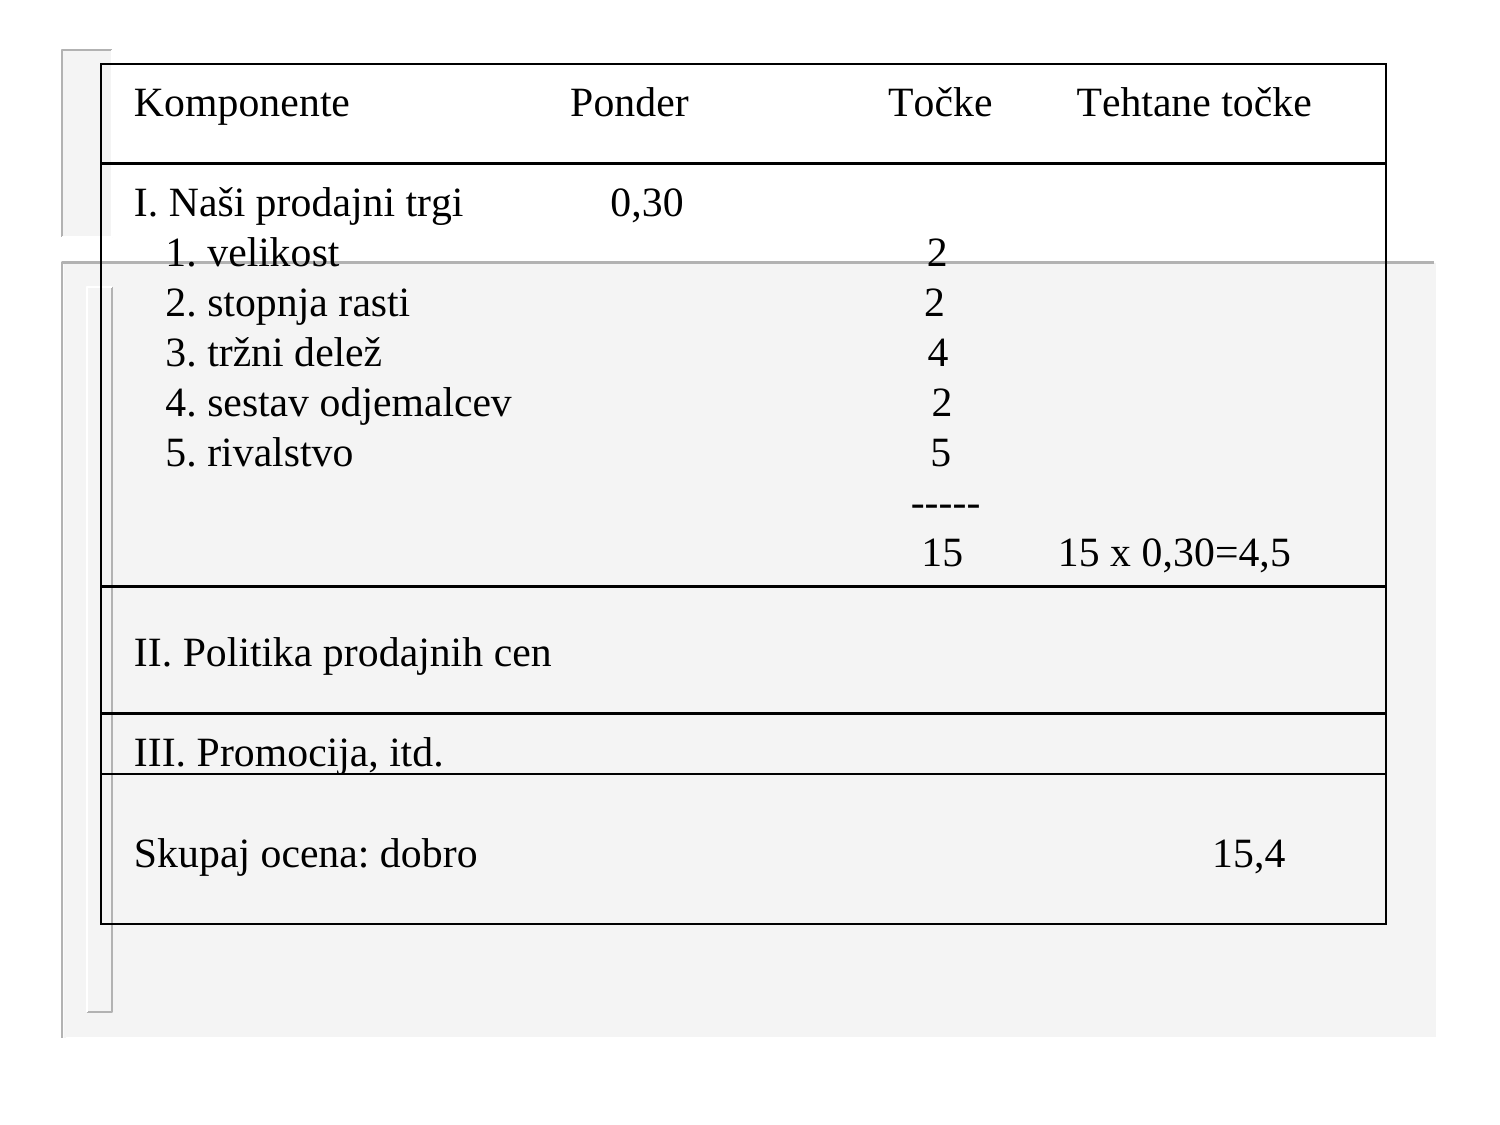

Komponente Ponder Točke Tehtane točke
I. Naši prodajni trgi 0,30
 1. velikost 2
 2. stopnja rasti 2
 3. tržni delež 4
 4. sestav odjemalcev 2
 5. rivalstvo 5
 -----
 15 15 x 0,30=4,5
II. Politika prodajnih cen
III. Promocija, itd.
Skupaj ocena: dobro 15,4